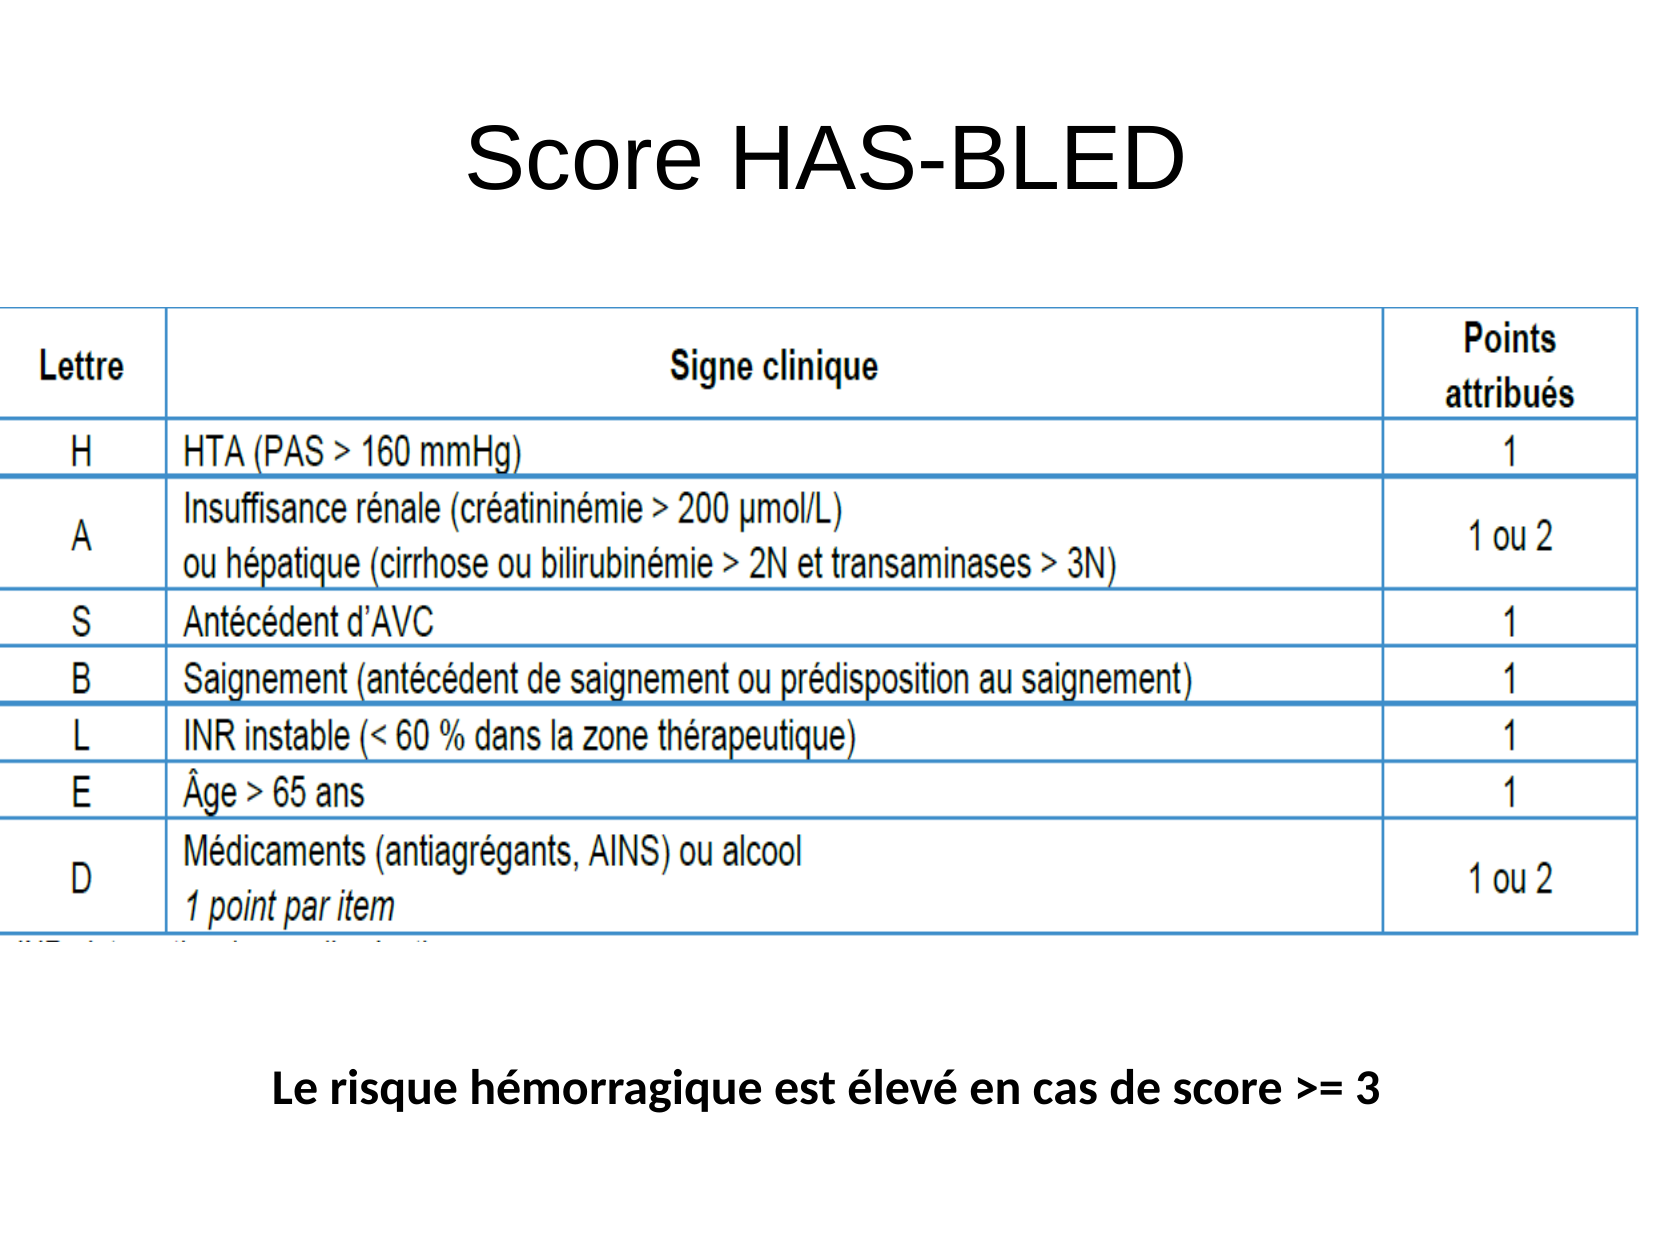

# Score HAS-BLED
Le risque hémorragique est élevé en cas de score >= 3